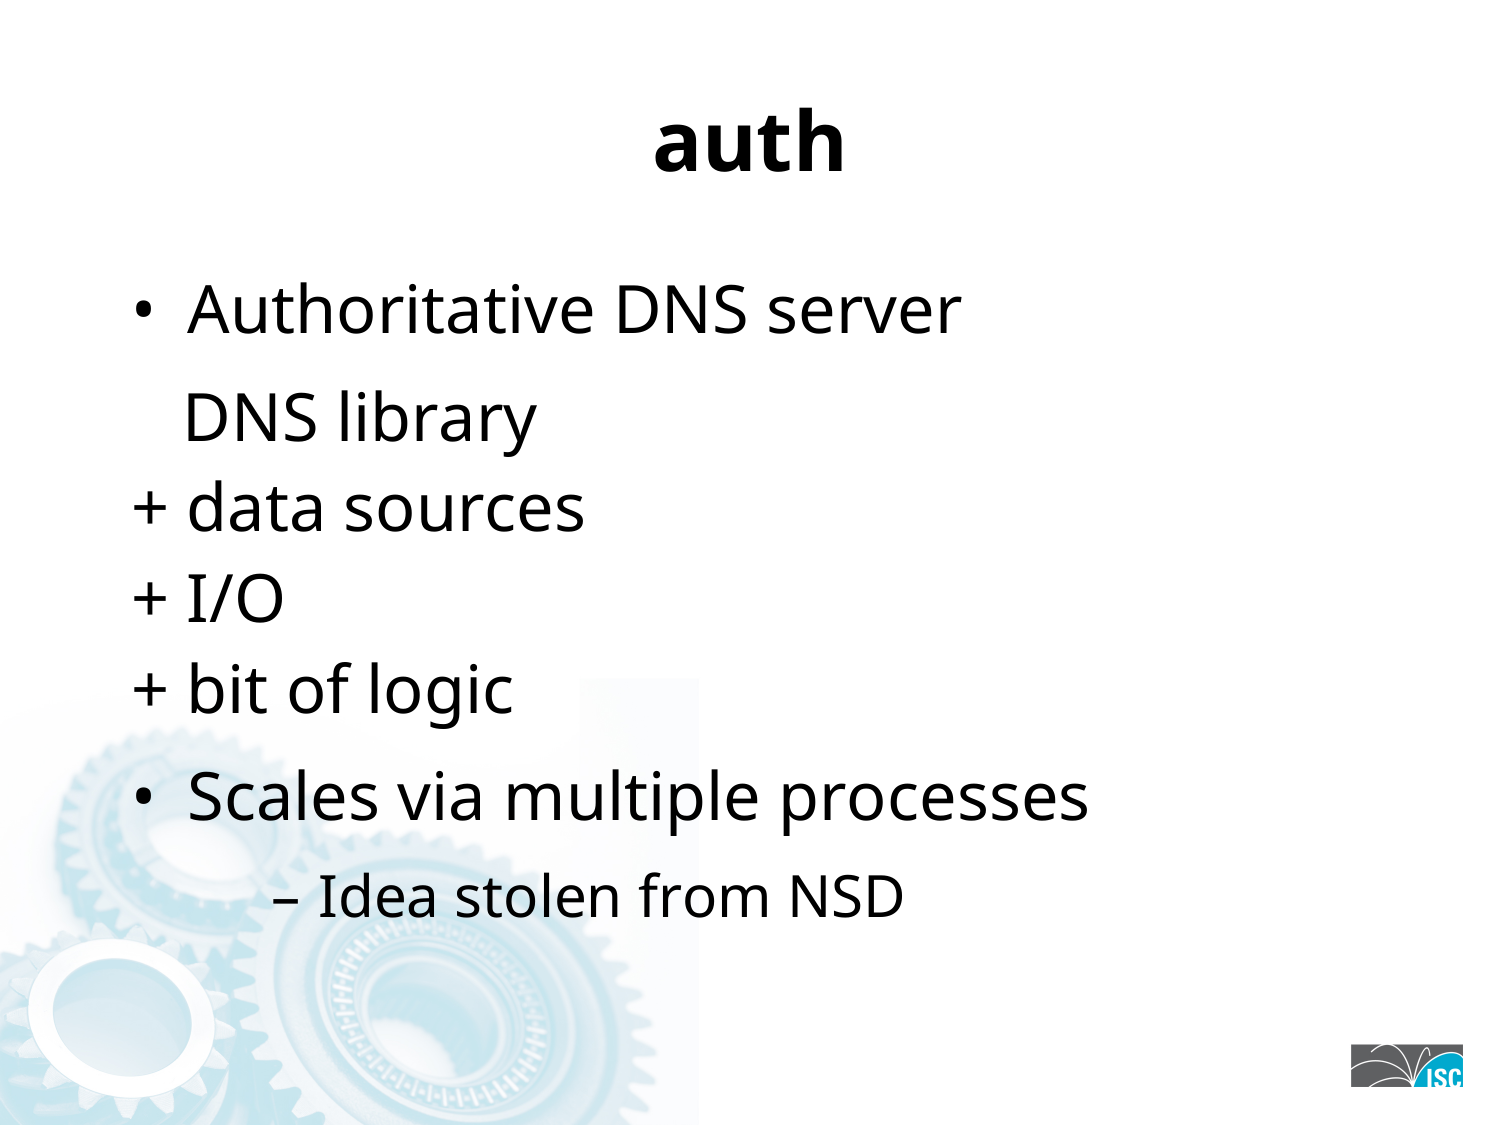

# auth
Authoritative DNS server
 DNS library
+ data sources
+ I/O
+ bit of logic
Scales via multiple processes
Idea stolen from NSD